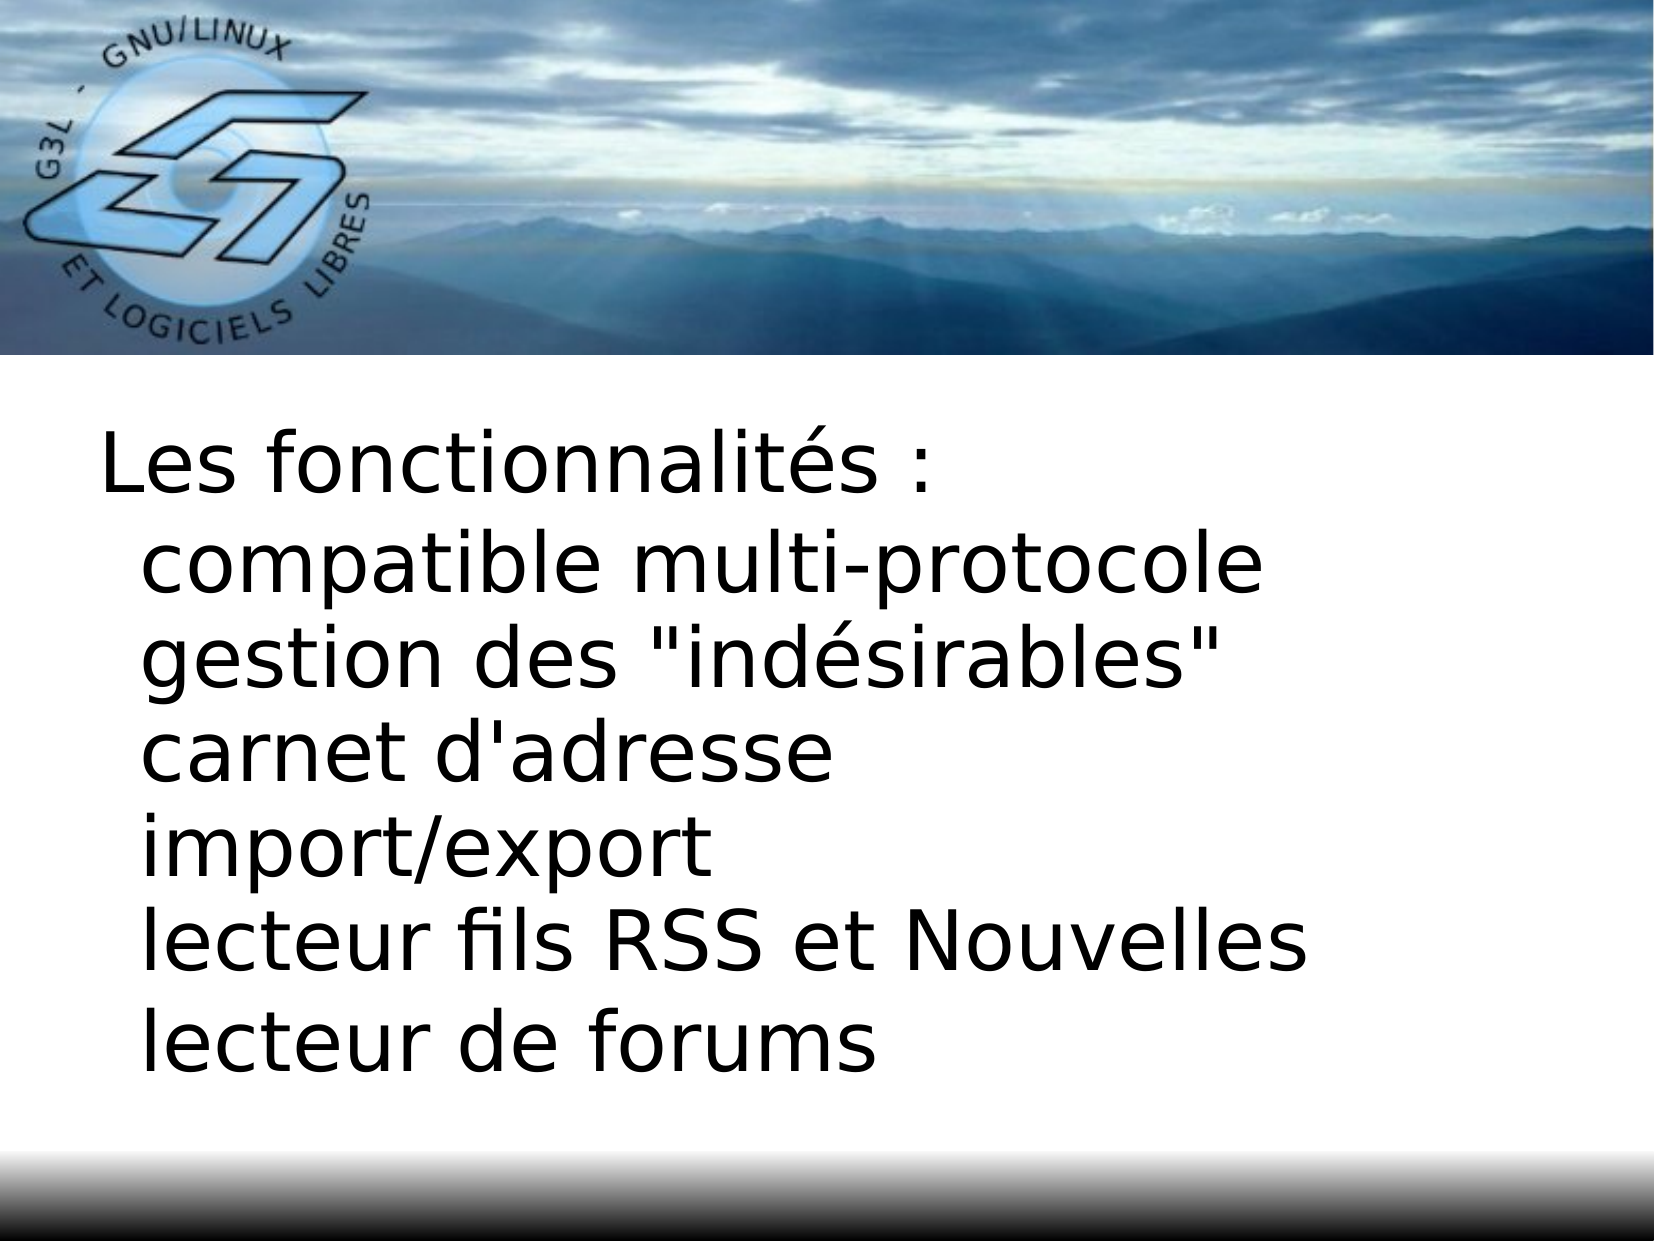

Les fonctionnalités :
 compatible multi-protocole
 gestion des "indésirables"
 carnet d'adresse
 import/export
 lecteur fils RSS et Nouvelles
 lecteur de forums